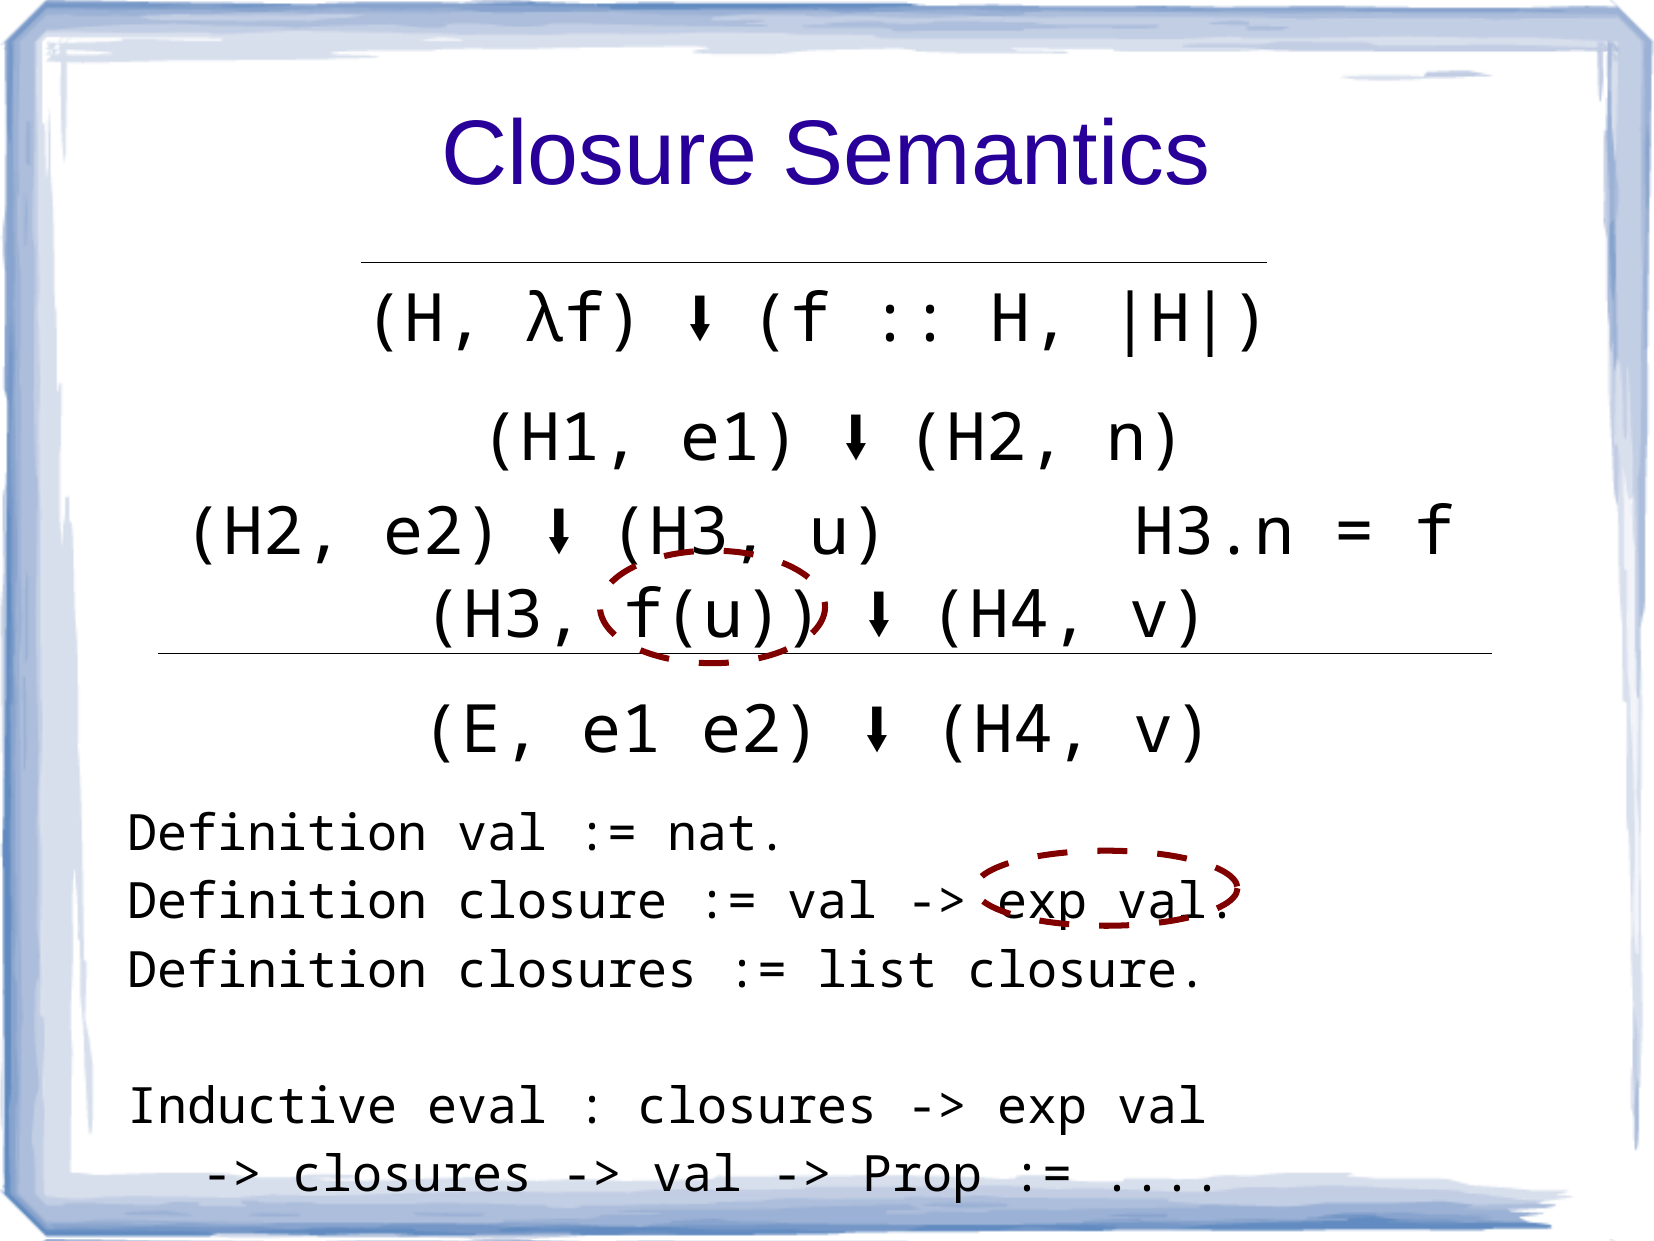

# Closure Semantics
(H, λf)  (f :: H, |H|)
(H1, e1)  (H2, n)
(H2, e2)  (H3, u)
H3.n = f
(H3, f(u))  (H4, v)
(E, e1 e2)  (H4, v)
Definition val := nat.
Definition closure := val -> exp val.
Definition closures := list closure.
Inductive eval : closures -> exp val
	-> closures -> val -> Prop := ....